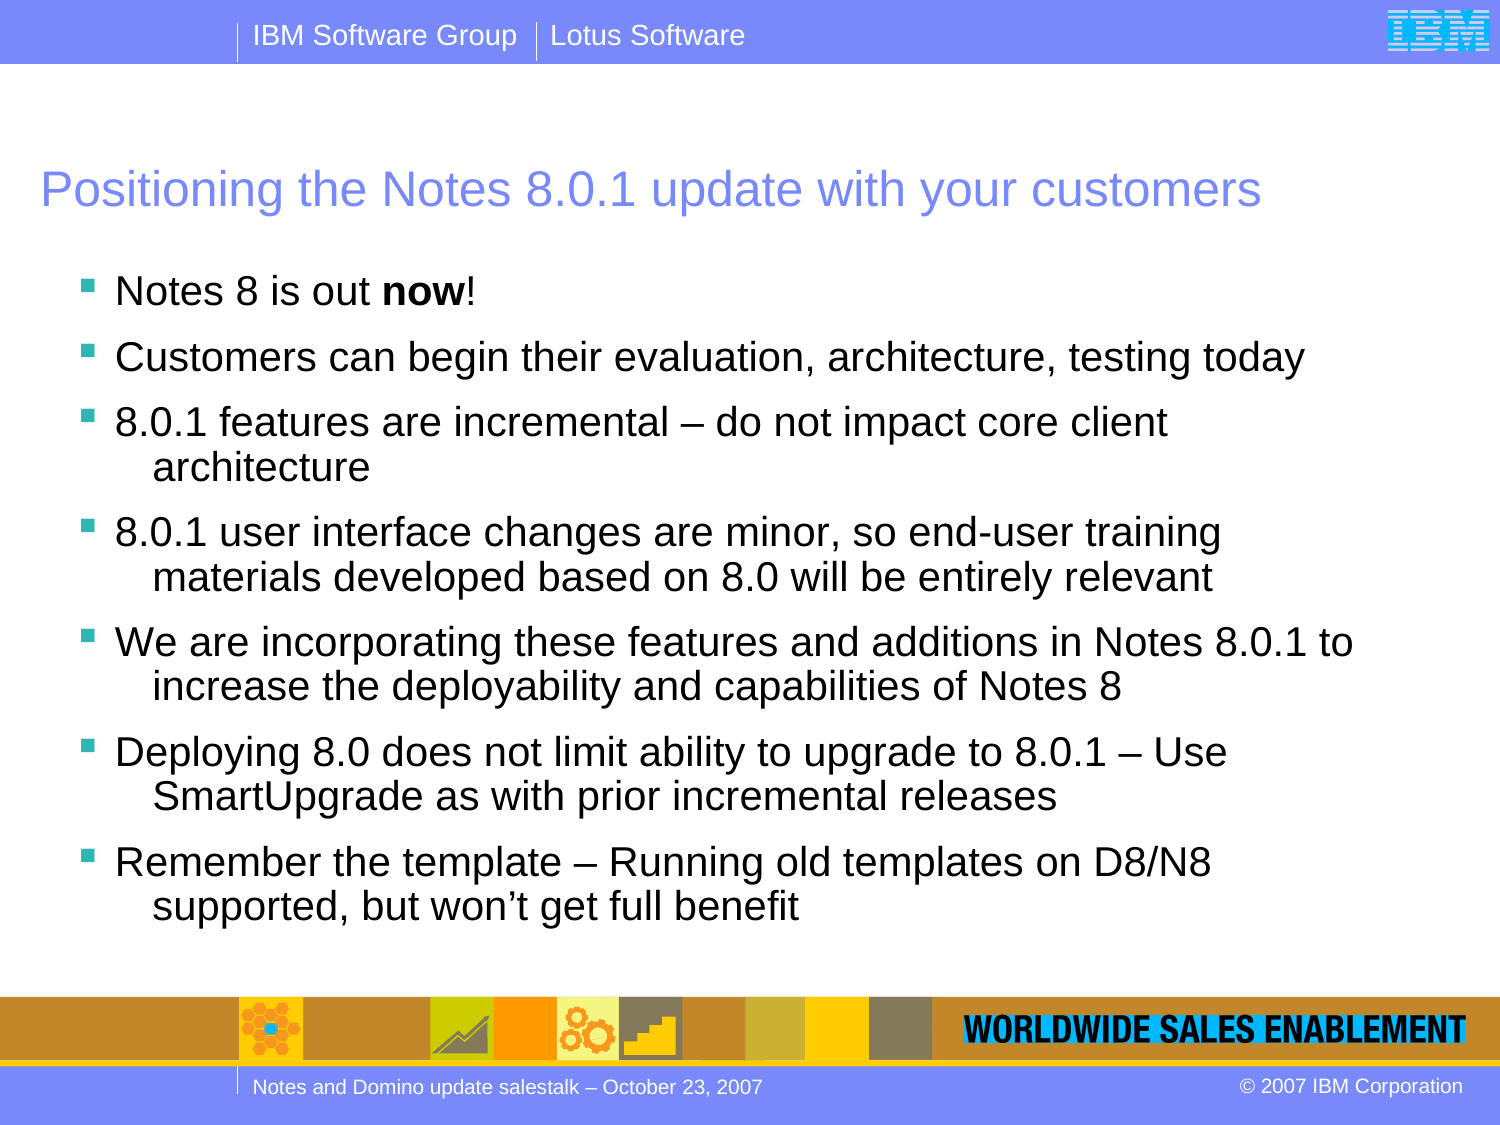

# Positioning the Notes 8.0.1 update with your customers
Notes 8 is out now!
Customers can begin their evaluation, architecture, testing today
8.0.1 features are incremental – do not impact core client architecture
8.0.1 user interface changes are minor, so end-user training materials developed based on 8.0 will be entirely relevant
We are incorporating these features and additions in Notes 8.0.1 to increase the deployability and capabilities of Notes 8
Deploying 8.0 does not limit ability to upgrade to 8.0.1 – Use SmartUpgrade as with prior incremental releases
Remember the template – Running old templates on D8/N8 supported, but won’t get full benefit